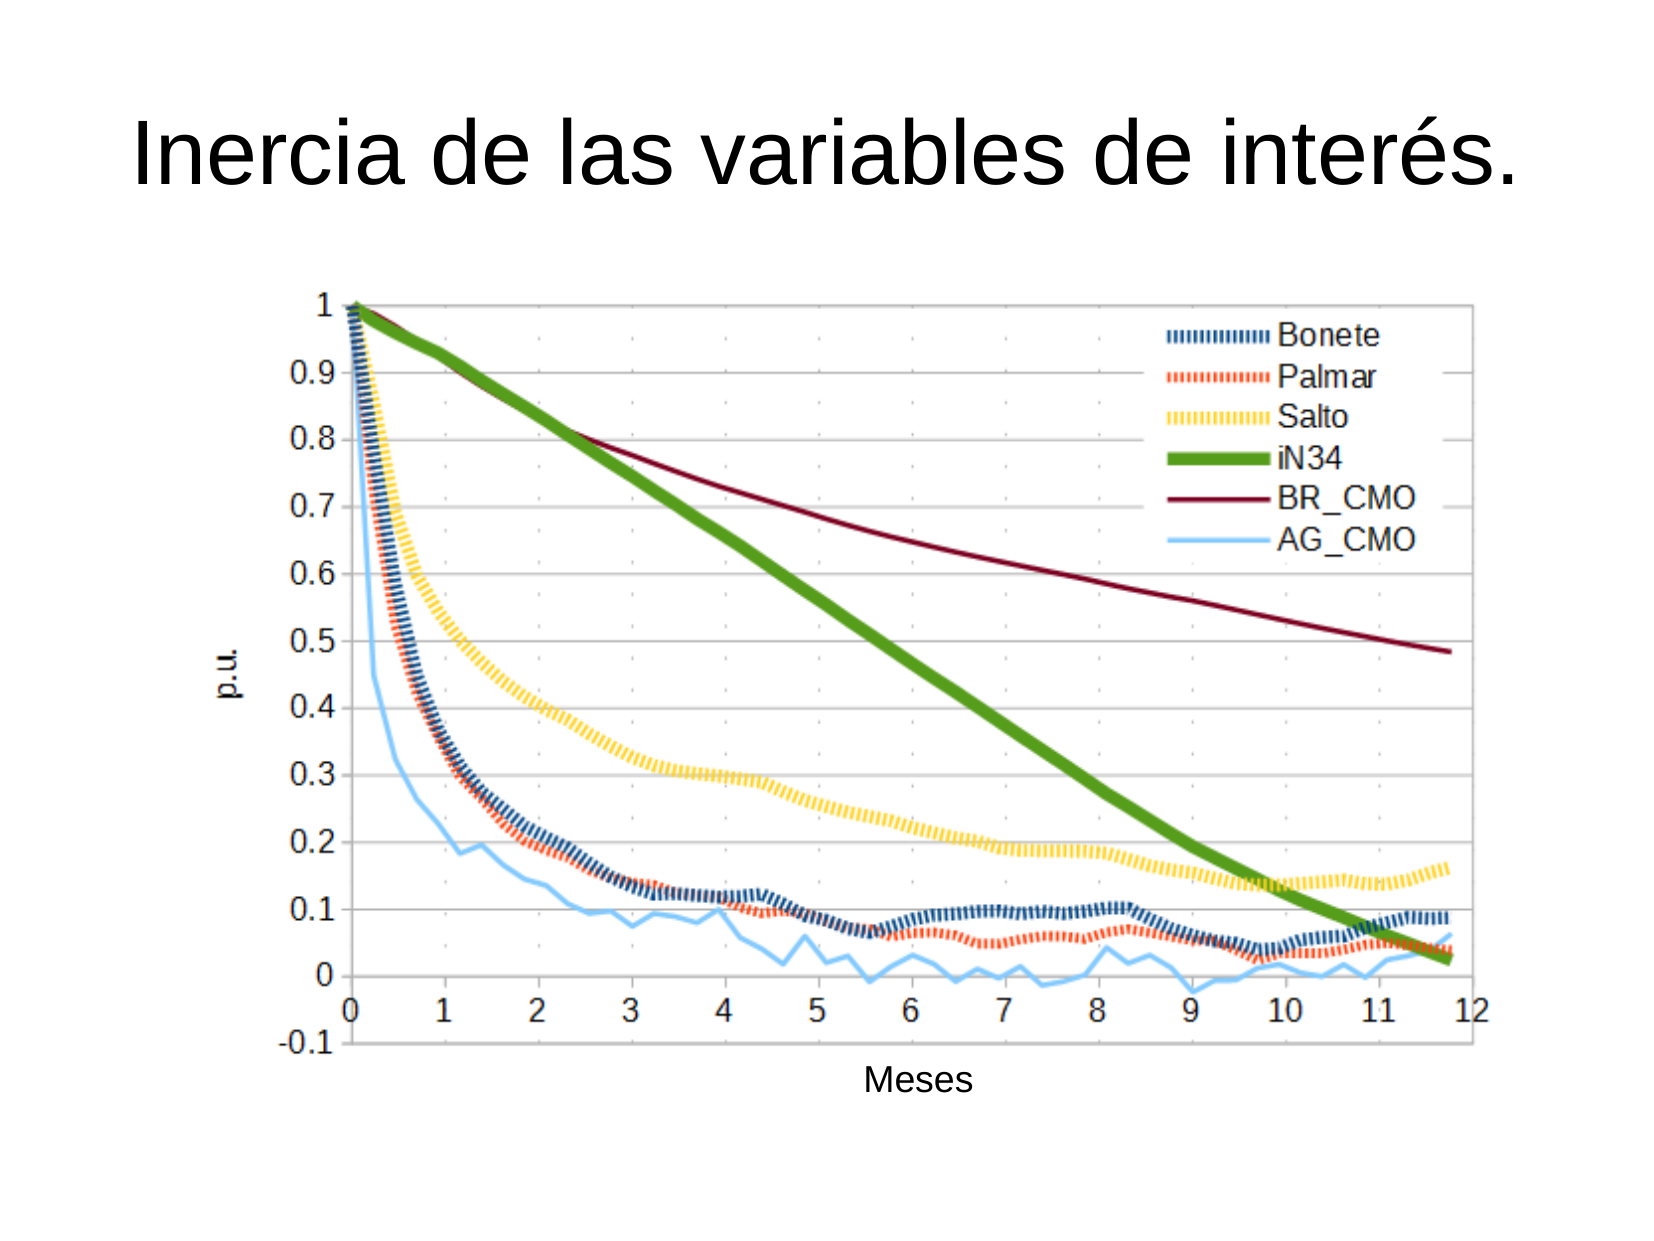

# Inercia de las variables de interés.
Meses